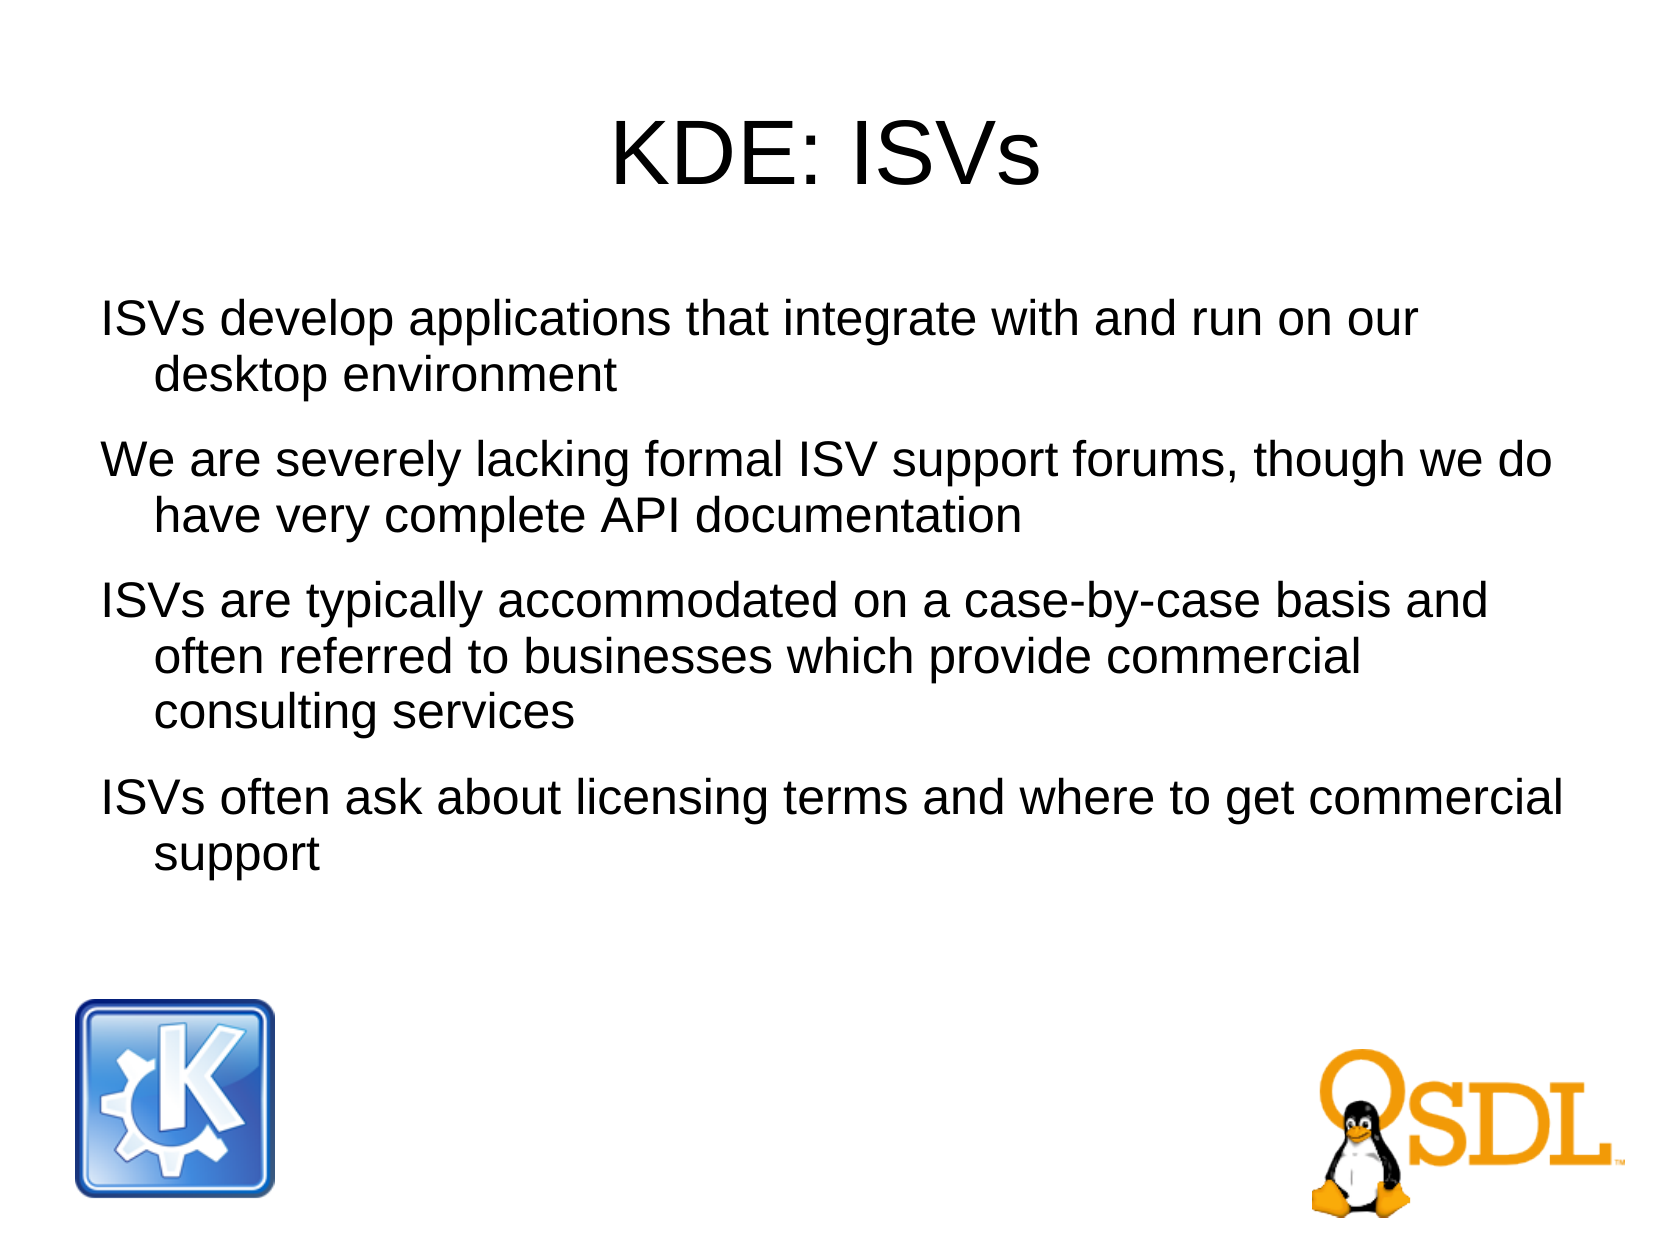

# KDE: ISVs
ISVs develop applications that integrate with and run on our desktop environment
We are severely lacking formal ISV support forums, though we do have very complete API documentation
ISVs are typically accommodated on a case-by-case basis and often referred to businesses which provide commercial consulting services
ISVs often ask about licensing terms and where to get commercial support